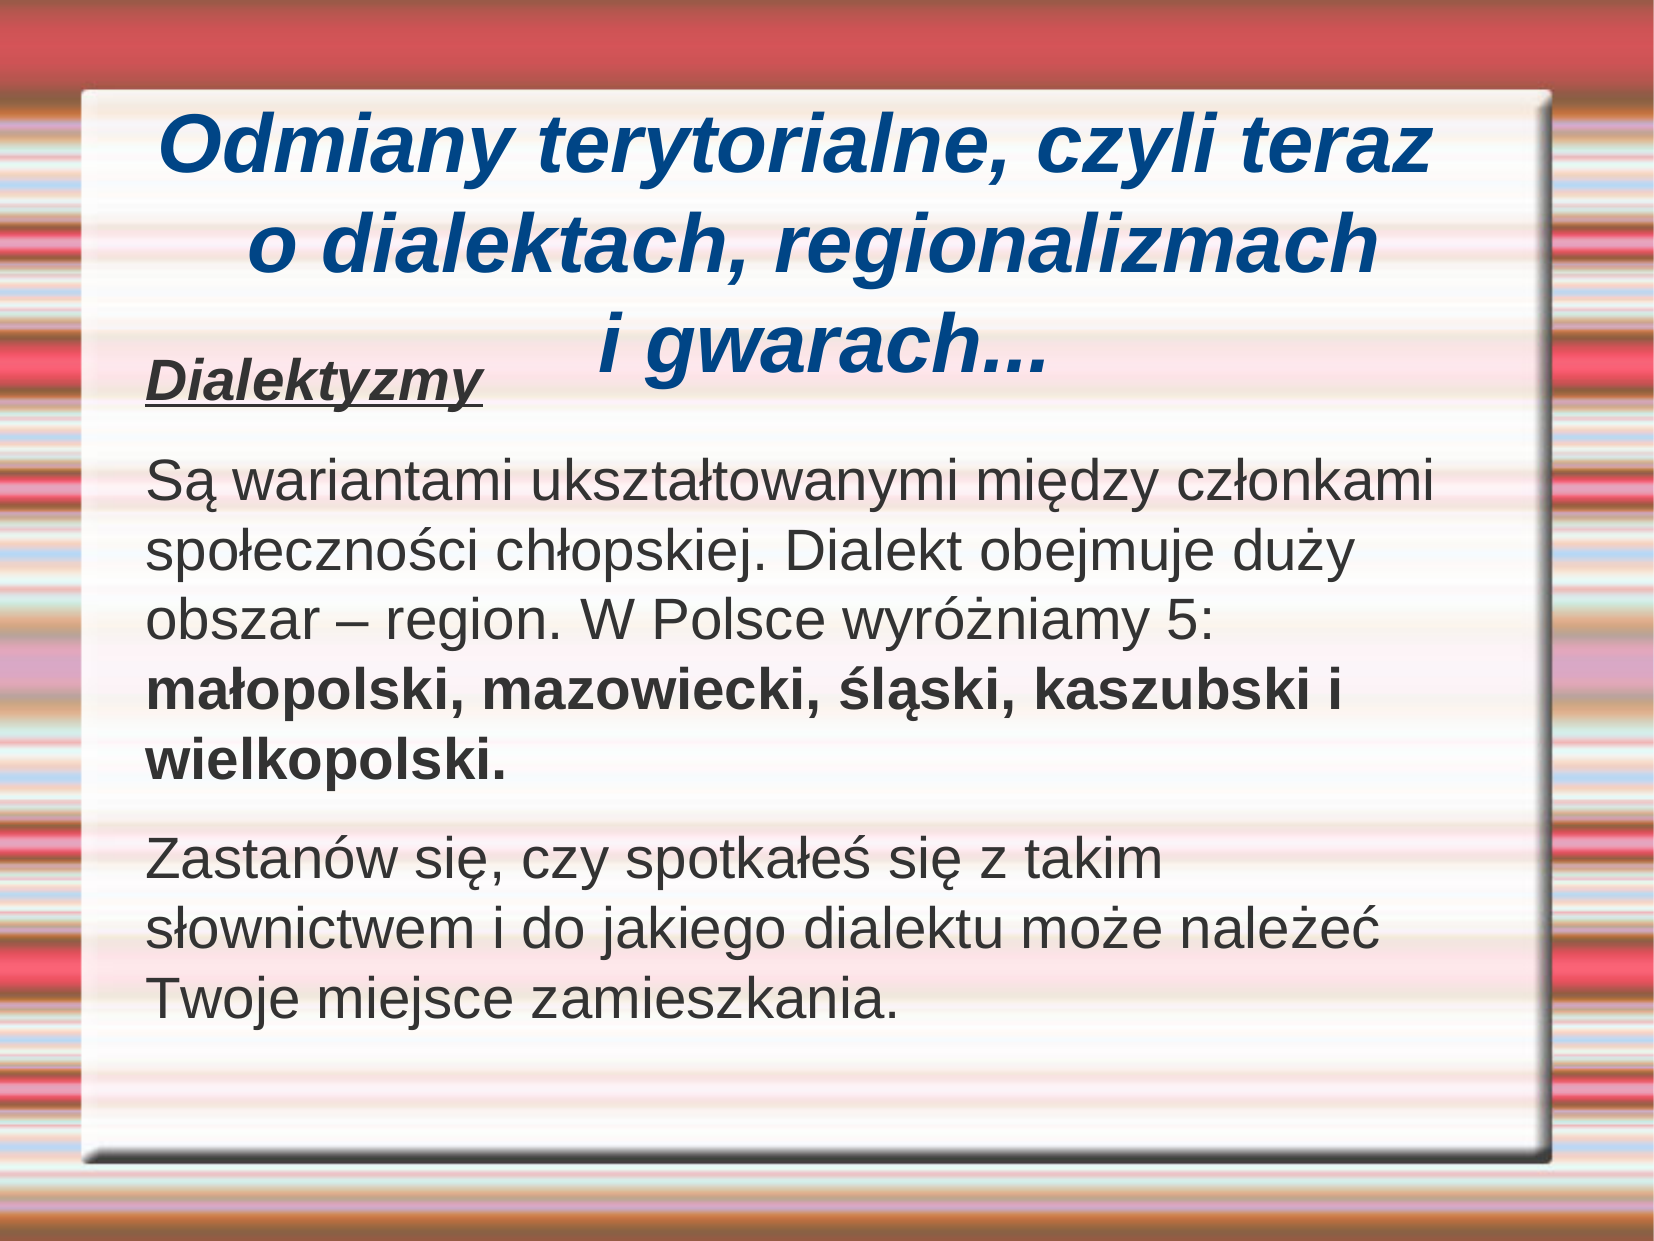

# Odmiany terytorialne, czyli teraz o dialektach, regionalizmach i gwarach...
Dialektyzmy
Są wariantami ukształtowanymi między członkami społeczności chłopskiej. Dialekt obejmuje duży obszar – region. W Polsce wyróżniamy 5: małopolski, mazowiecki, śląski, kaszubski i wielkopolski.
Zastanów się, czy spotkałeś się z takim słownictwem i do jakiego dialektu może należeć Twoje miejsce zamieszkania.